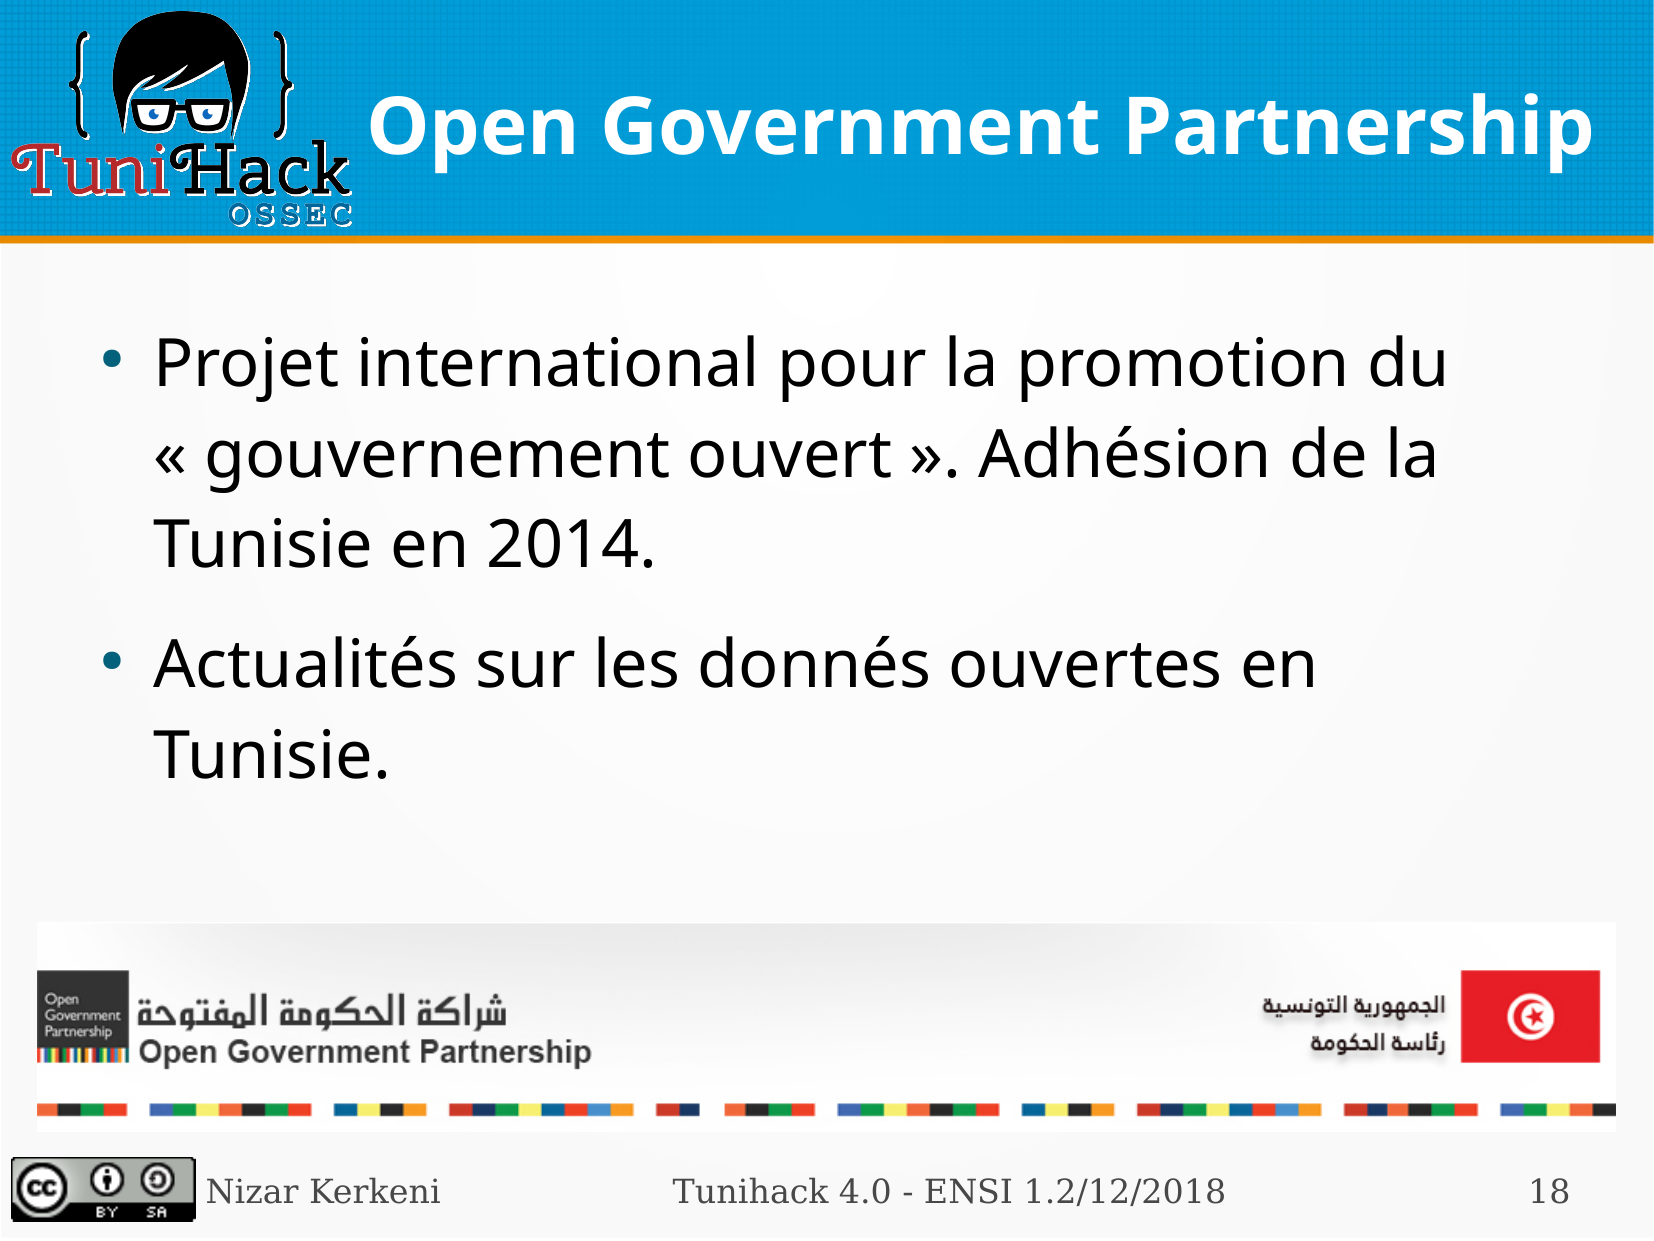

# Open Government Partnership
Projet international pour la promotion du « gouvernement ouvert ». Adhésion de la Tunisie en 2014.
Actualités sur les donnés ouvertes en Tunisie.
http://www.ogptunisie.gov.tn/
 Nizar Kerkeni
Tunihack 4.0 - ENSI 1.2/12/2018
18